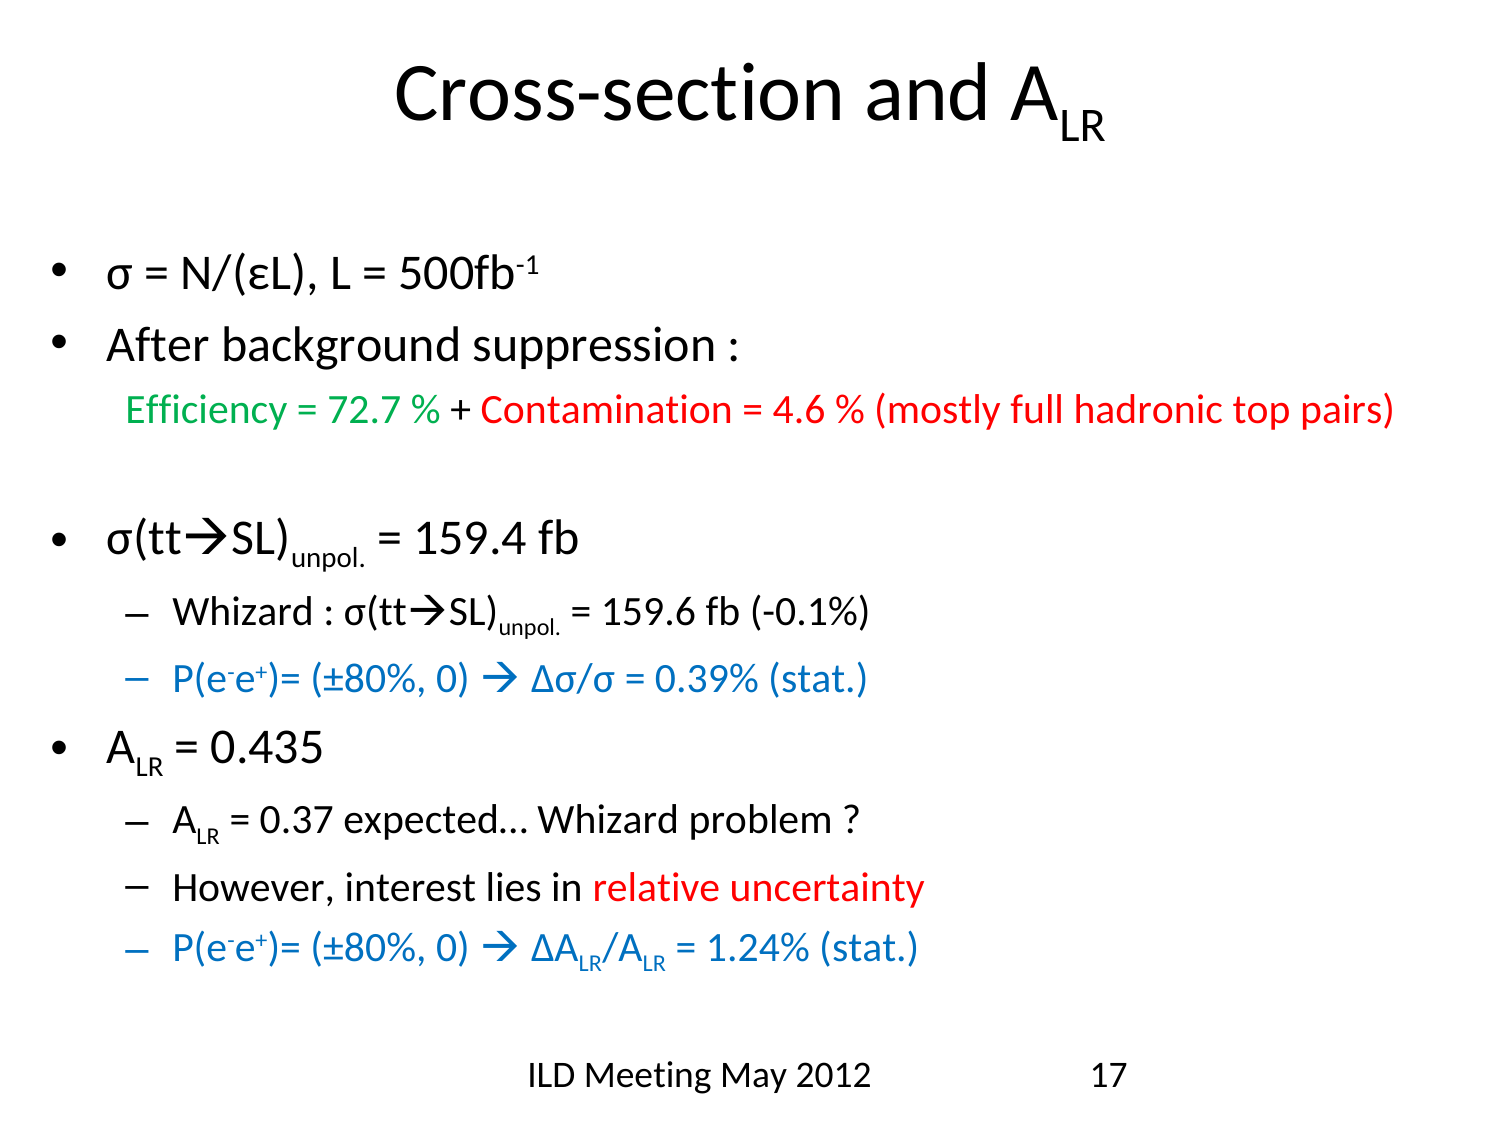

# Cross-section and ALR
σ = N/(εL), L = 500fb-1
After background suppression :
Efficiency = 72.7 % + Contamination = 4.6 % (mostly full hadronic top pairs)
σ(ttSL)unpol. = 159.4 fb
Whizard : σ(ttSL)unpol. = 159.6 fb (-0.1%)
P(e-e+)= (±80%, 0)  Δσ/σ = 0.39% (stat.)
ALR = 0.435
ALR = 0.37 expected… Whizard problem ?
However, interest lies in relative uncertainty
P(e-e+)= (±80%, 0)  ΔALR/ALR = 1.24% (stat.)
17
ILD Meeting May 2012